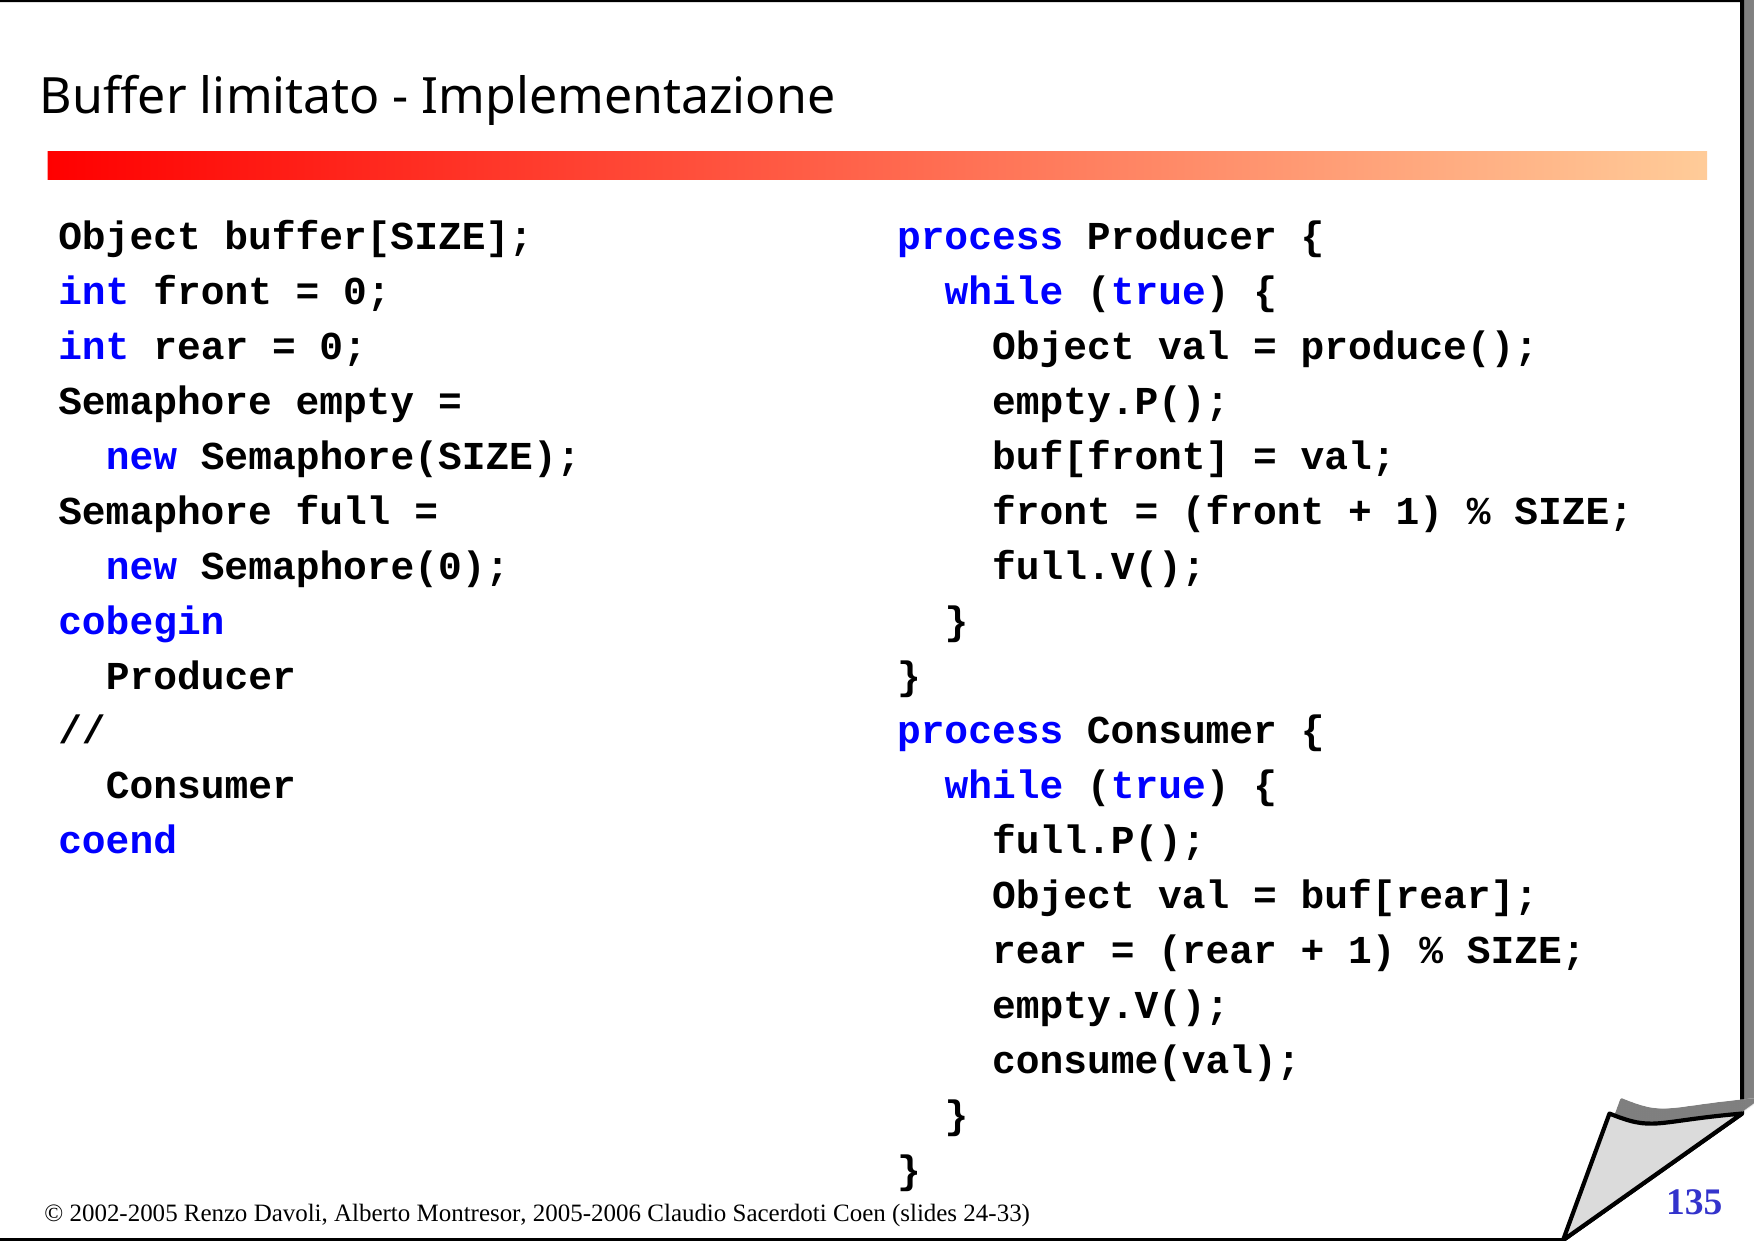

# Buffer limitato - Implementazione
Object buffer[SIZE];
int front = 0;
int rear = 0;
Semaphore empty =
 new Semaphore(SIZE);
Semaphore full =
 new Semaphore(0);
cobegin
 Producer
//
 Consumer
coend
process Producer {
 while (true) {
 Object val = produce();
 empty.P();
 buf[front] = val;
 front = (front + 1) % SIZE;
 full.V();
 }
}
process Consumer {
 while (true) {
 full.P();
 Object val = buf[rear];
 rear = (rear + 1) % SIZE;
 empty.V();
 consume(val);
 }
}